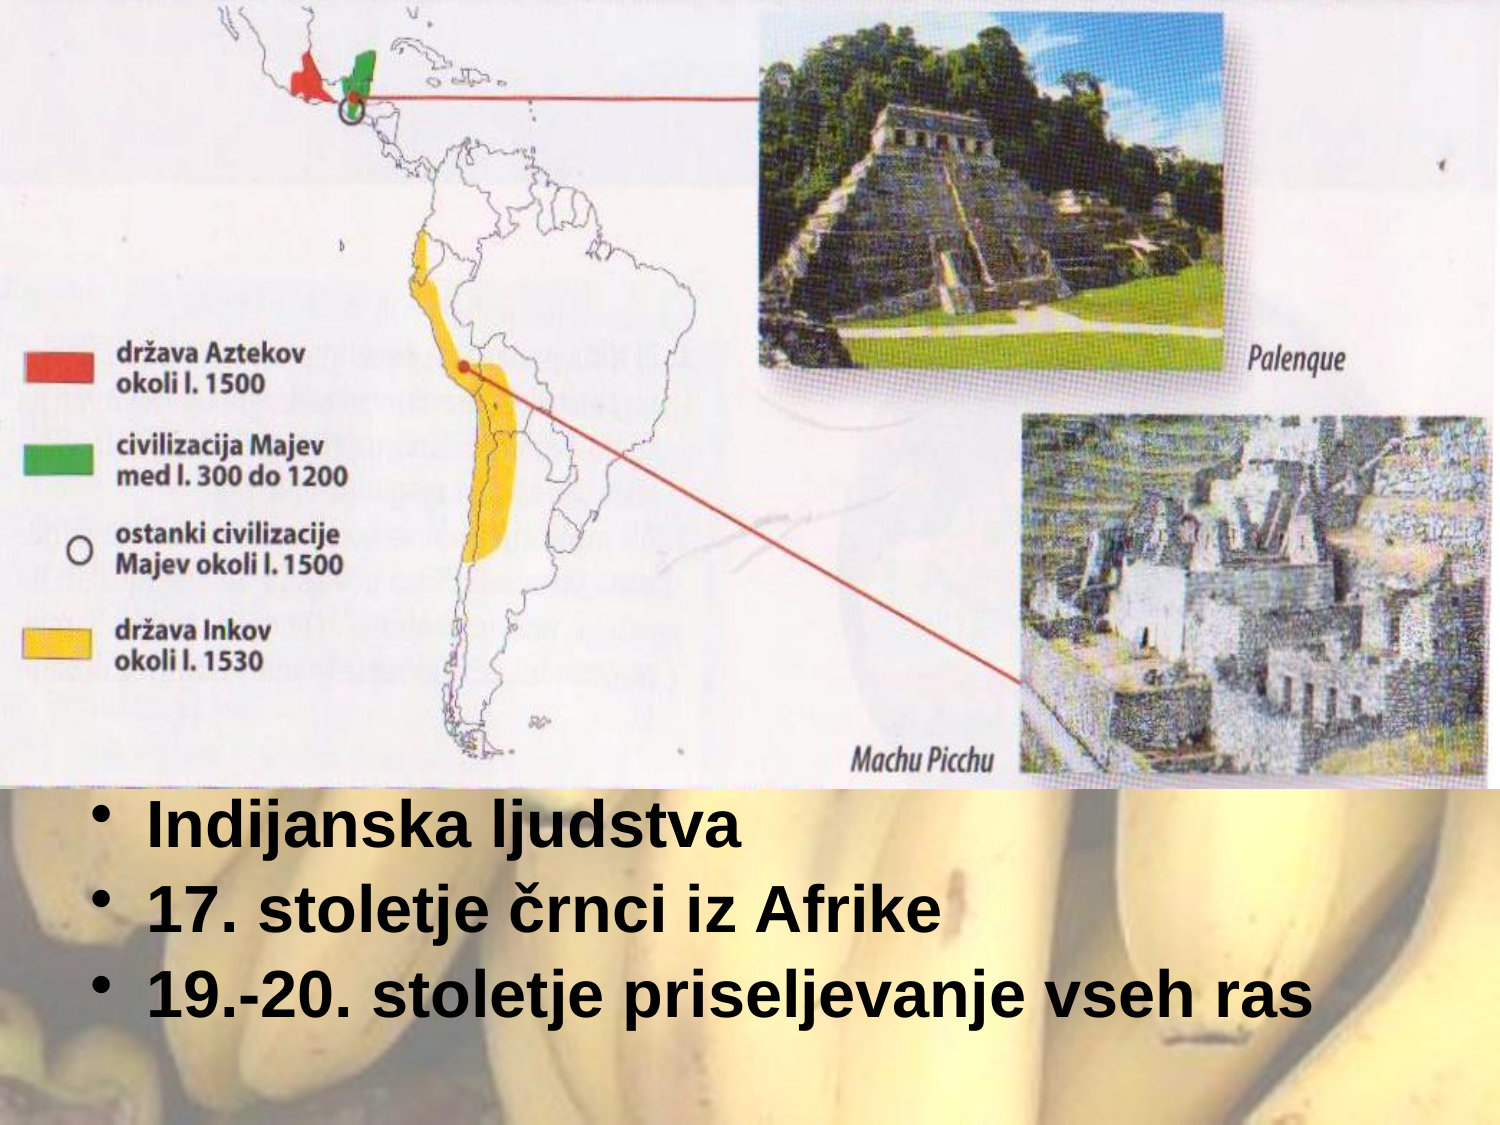

#
Indijanska ljudstva
17. stoletje črnci iz Afrike
19.-20. stoletje priseljevanje vseh ras